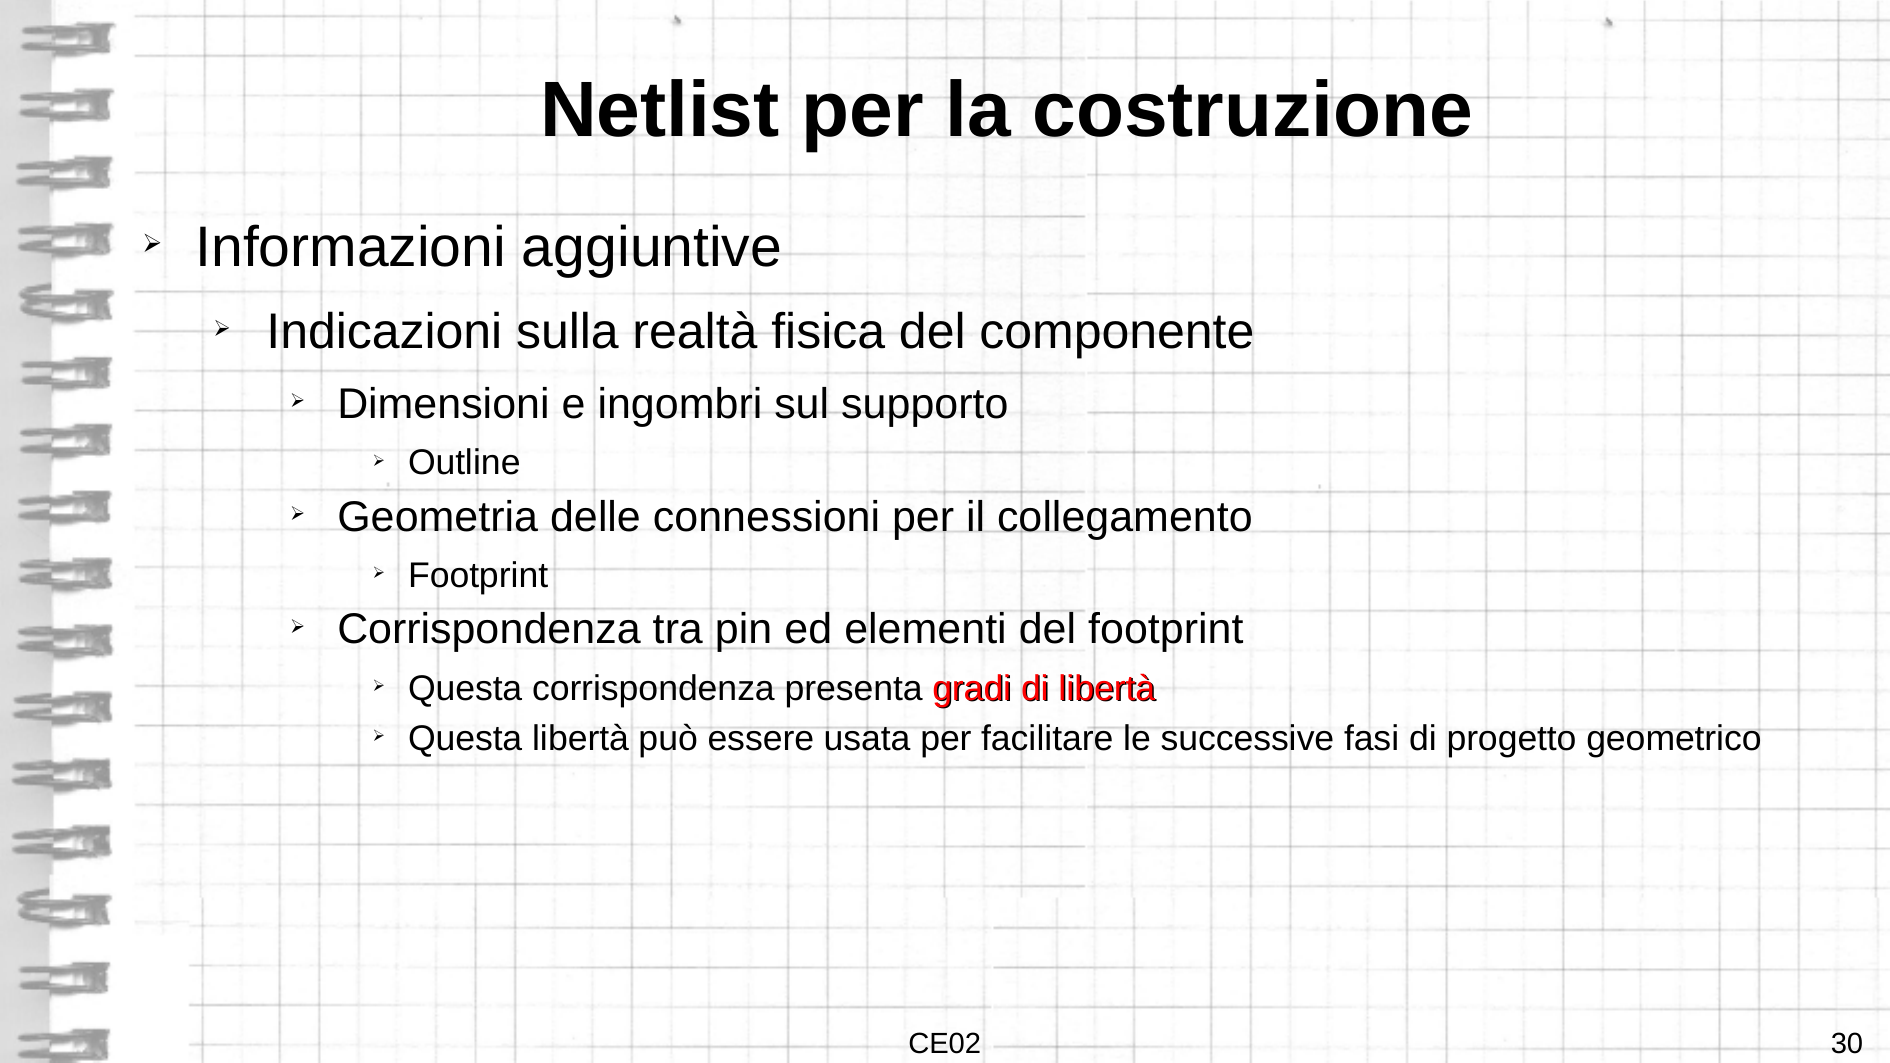

# Netlist per la costruzione
Informazioni aggiuntive
Indicazioni sulla realtà fisica del componente
Dimensioni e ingombri sul supporto
Outline
Geometria delle connessioni per il collegamento
Footprint
Corrispondenza tra pin ed elementi del footprint
Questa corrispondenza presenta gradi di libertà
Questa libertà può essere usata per facilitare le successive fasi di progetto geometrico
CE02
30